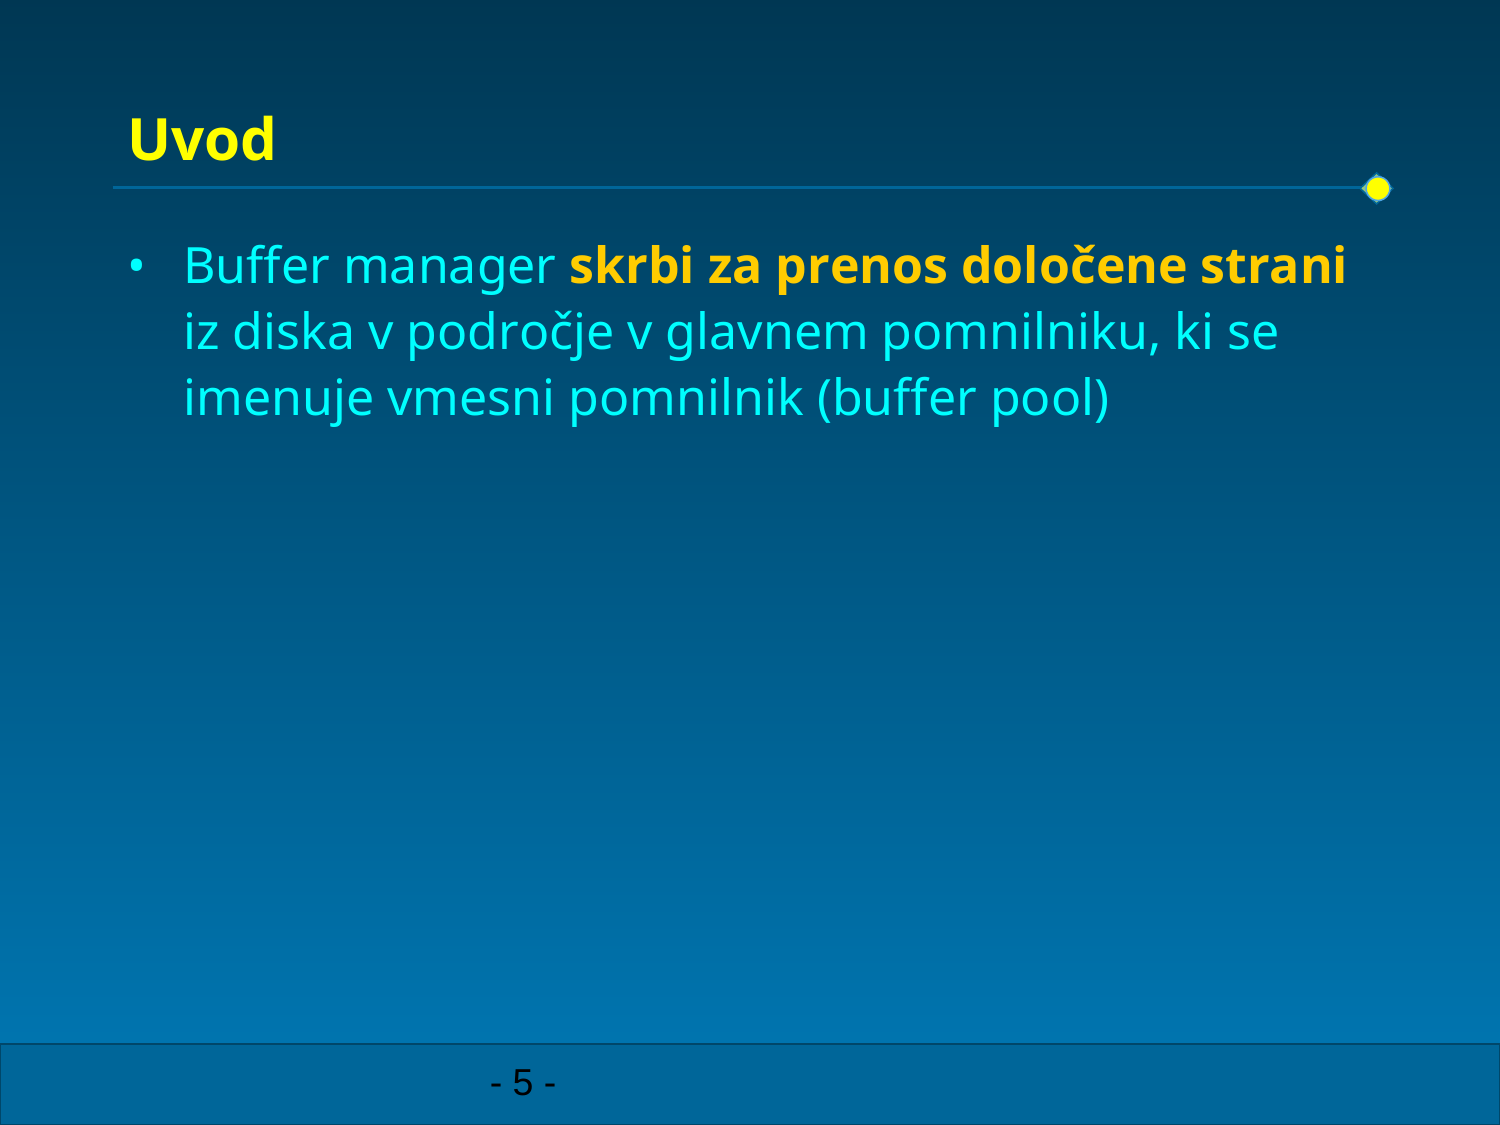

# Uvod
Buffer manager skrbi za prenos določene strani iz diska v področje v glavnem pomnilniku, ki se imenuje vmesni pomnilnik (buffer pool)